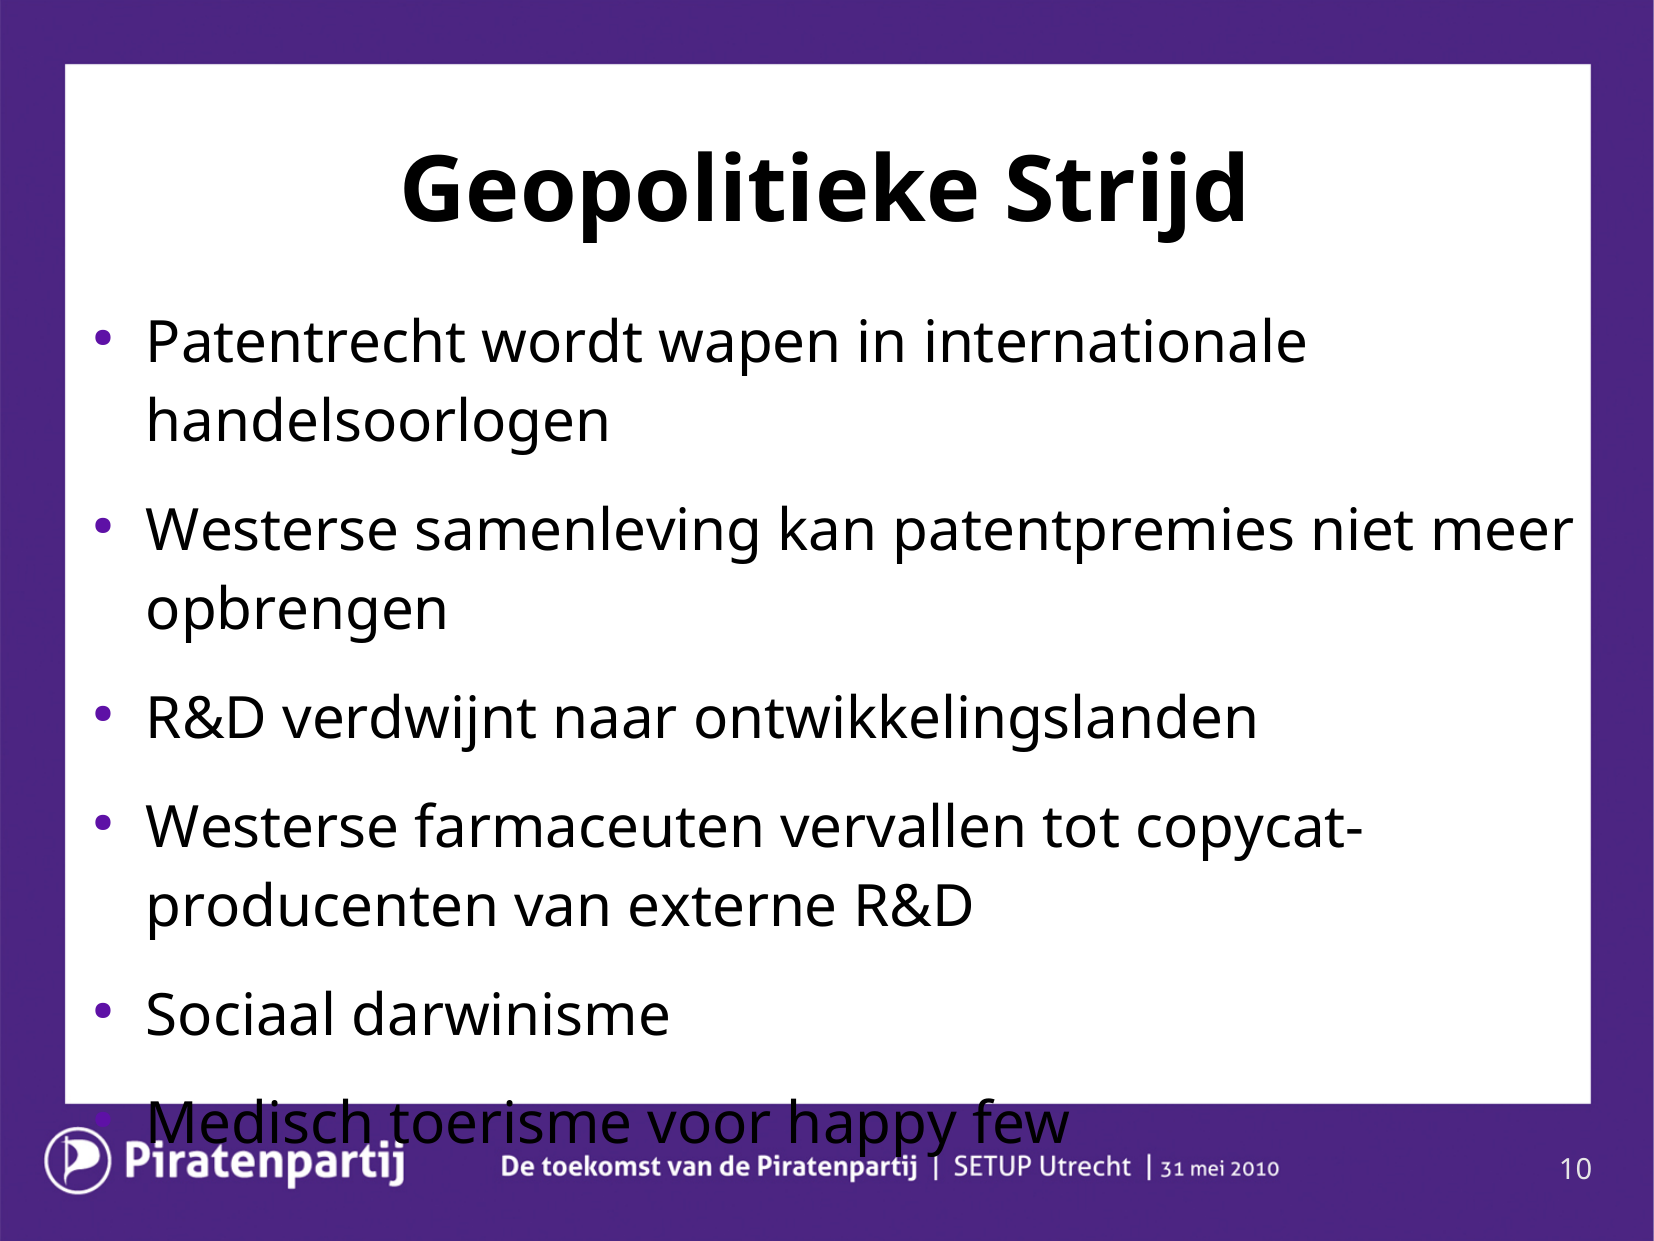

# Geopolitieke Strijd
Patentrecht wordt wapen in internationale handelsoorlogen
Westerse samenleving kan patentpremies niet meer opbrengen
R&D verdwijnt naar ontwikkelingslanden
Westerse farmaceuten vervallen tot copycat-producenten van externe R&D
Sociaal darwinisme
Medisch toerisme voor happy few
10